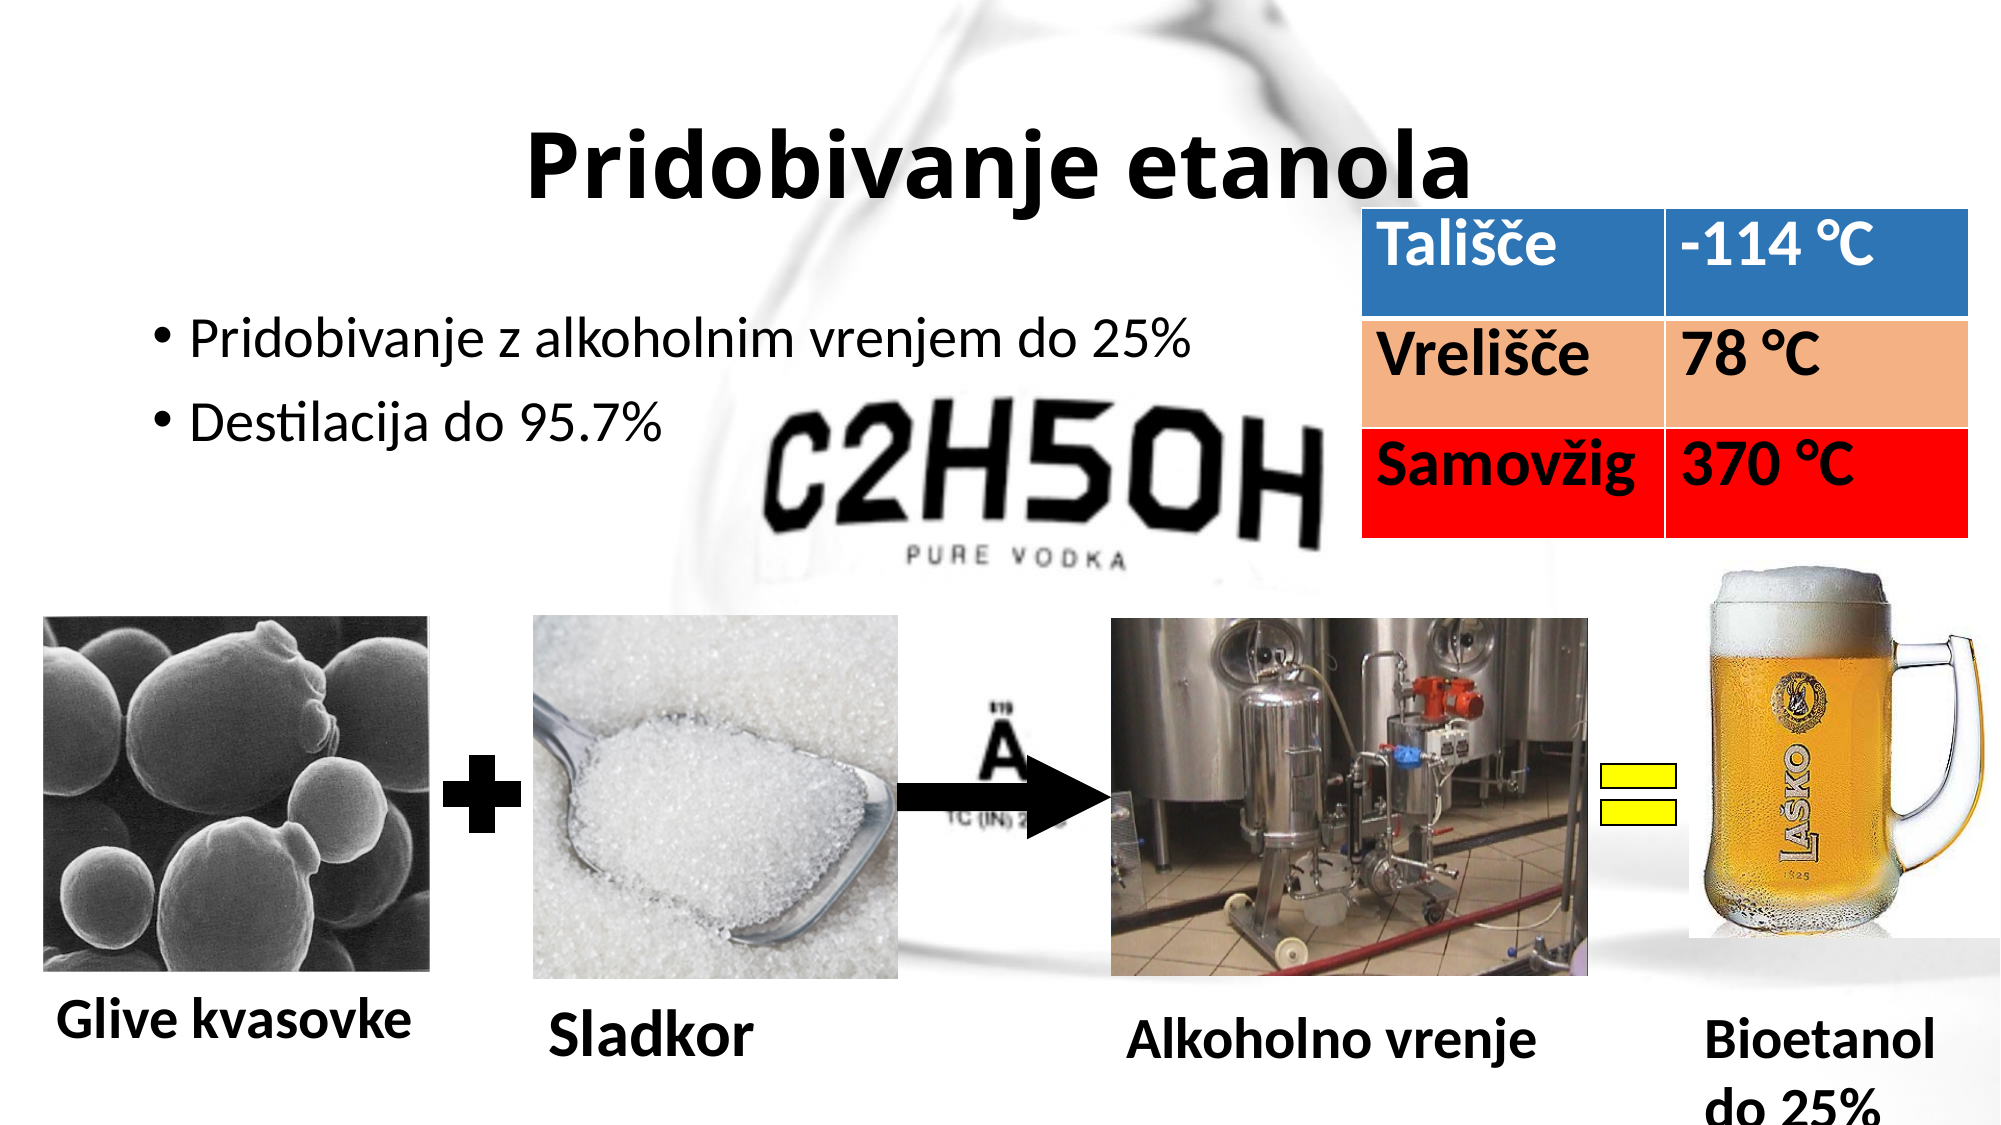

# Pridobivanje etanola
| Tališče | -114 °C |
| --- | --- |
| Vrelišče | 78 °C |
| Samovžig | 370 °C |
Pridobivanje z alkoholnim vrenjem do 25%
Destilacija do 95.7%
Glive kvasovke
Sladkor
Alkoholno vrenje
Bioetanol do 25%